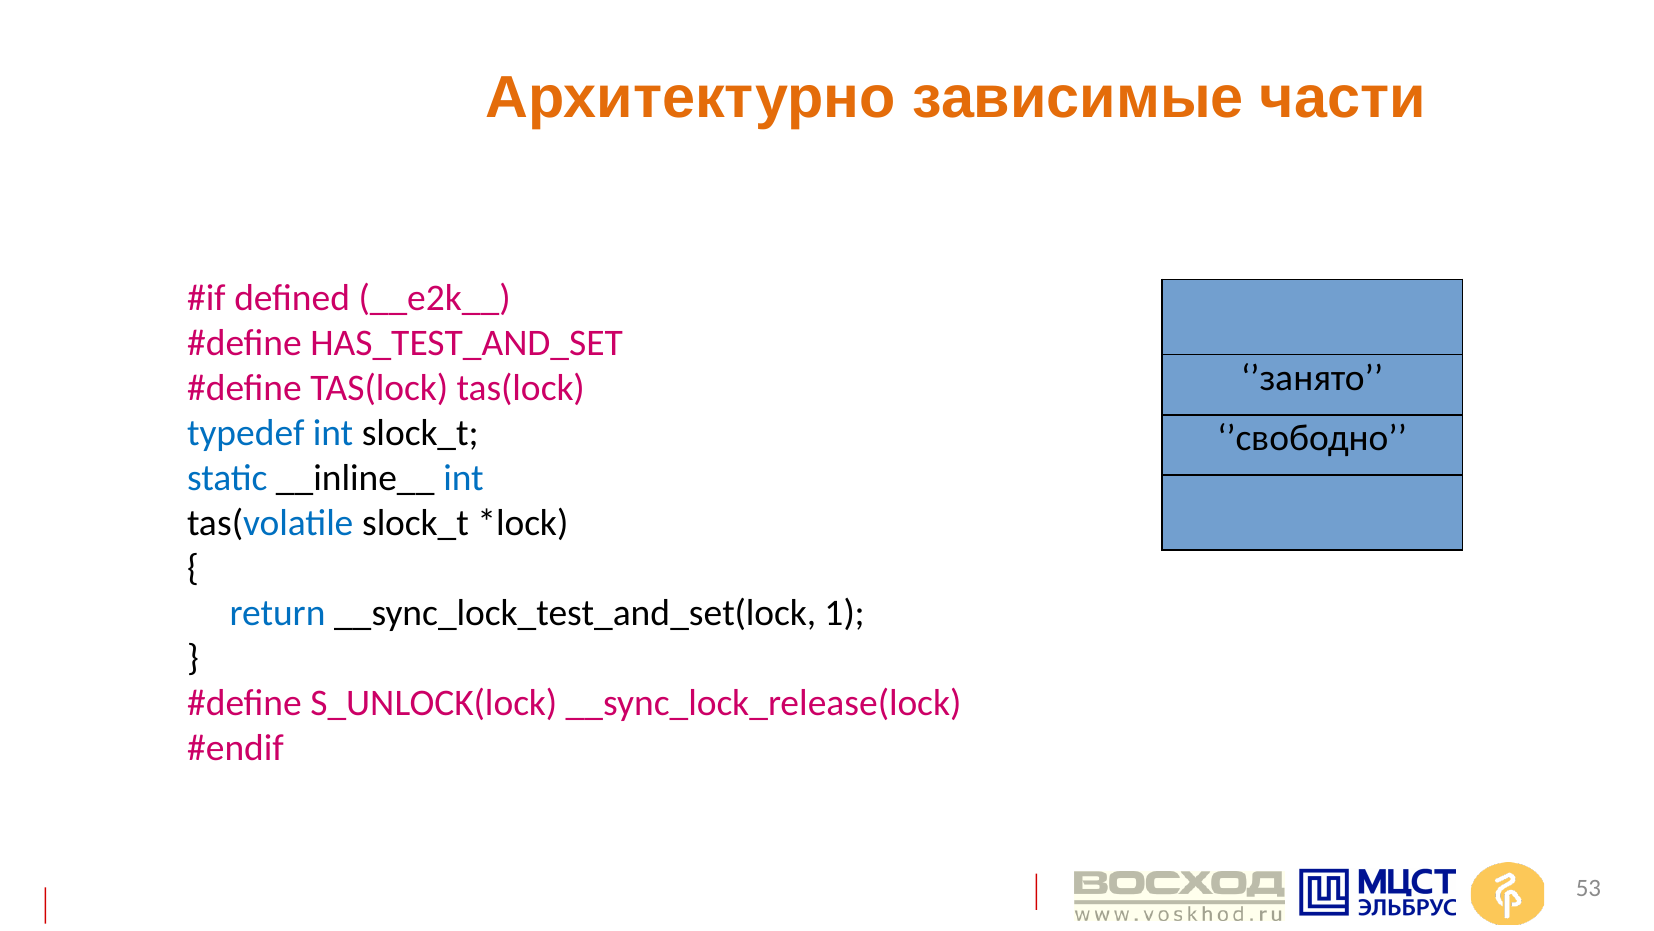

Архитектурно зависимые части
#if defined (__e2k__)
#define HAS_TEST_AND_SET
#define TAS(lock) tas(lock)
typedef int slock_t;
static __inline__ int
tas(volatile slock_t *lock)
{
 return __sync_lock_test_and_set(lock, 1);
}
#define S_UNLOCK(lock) __sync_lock_release(lock)
#endif
| |
| --- |
| ‘’занято’’ |
| ‘’свободно’’ |
| |